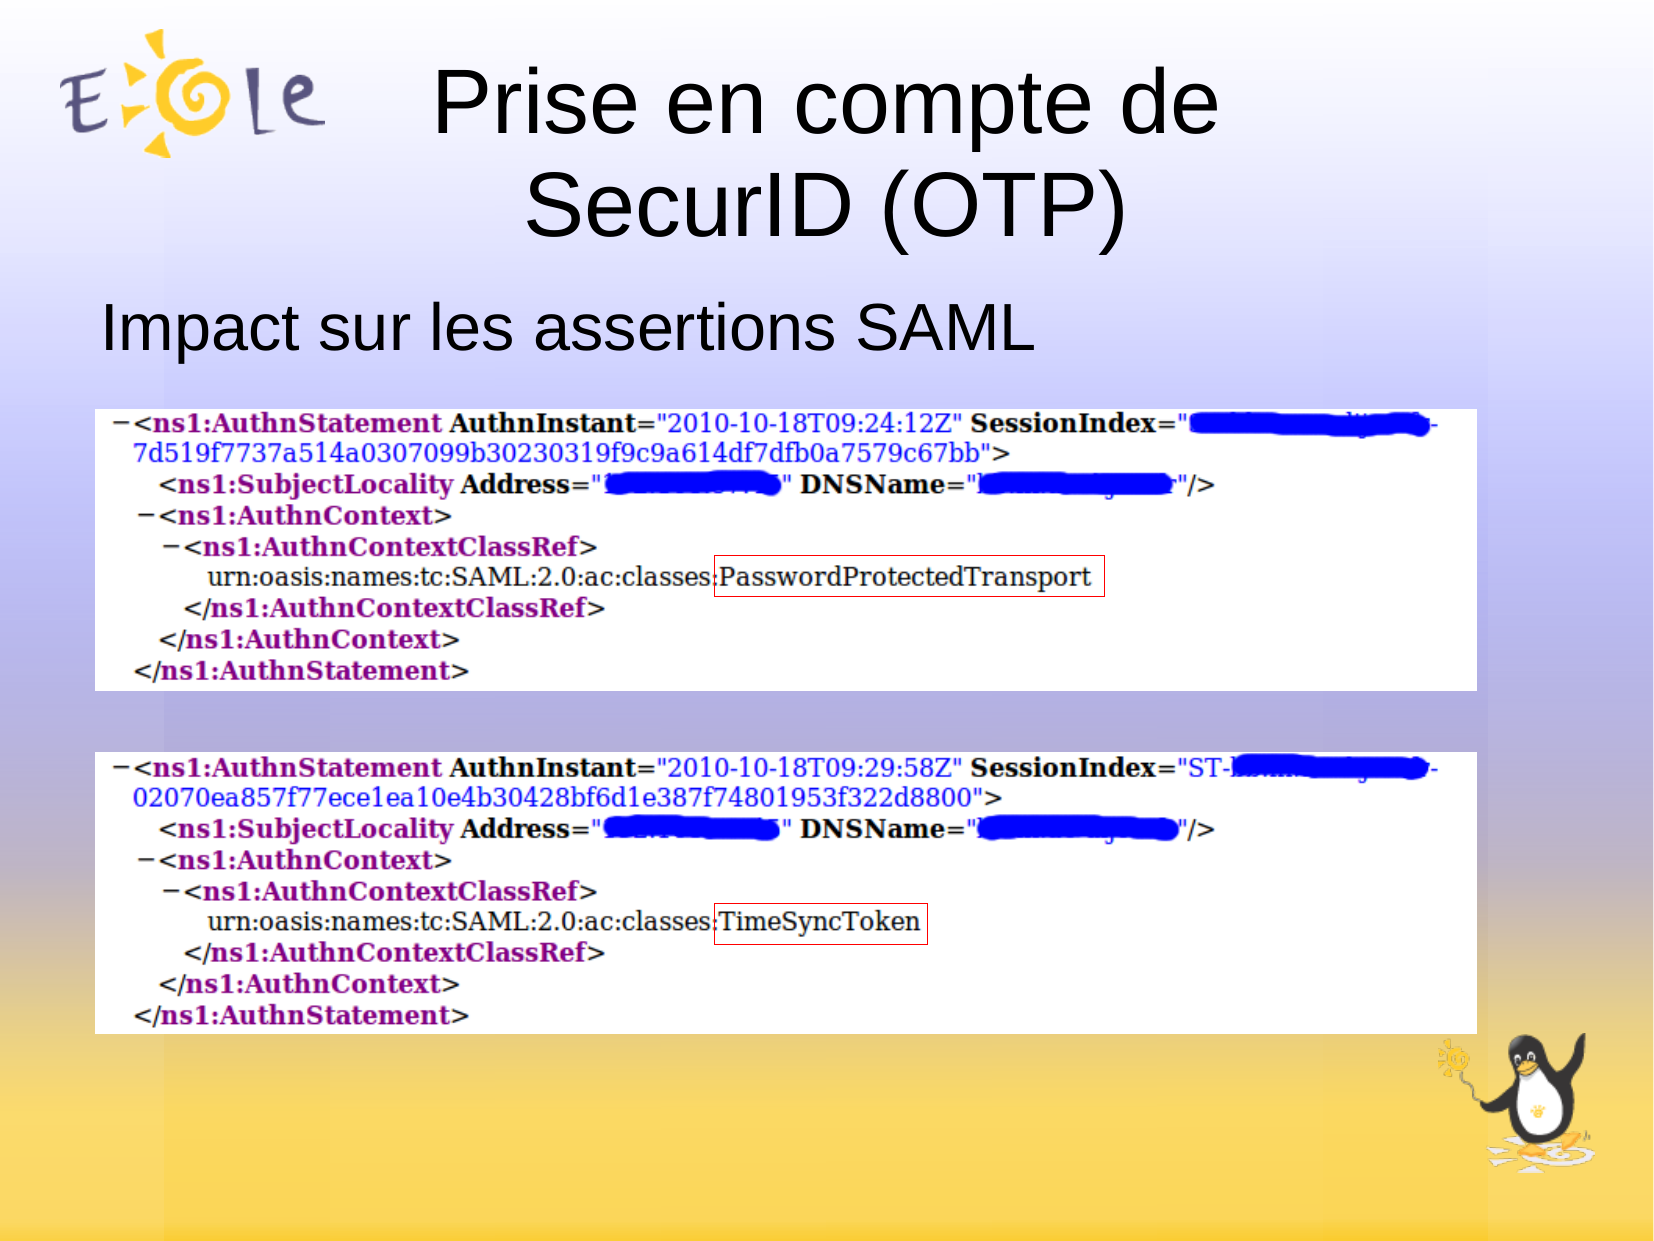

# Prise en compte de SecurID (OTP)
Impact sur les assertions SAML